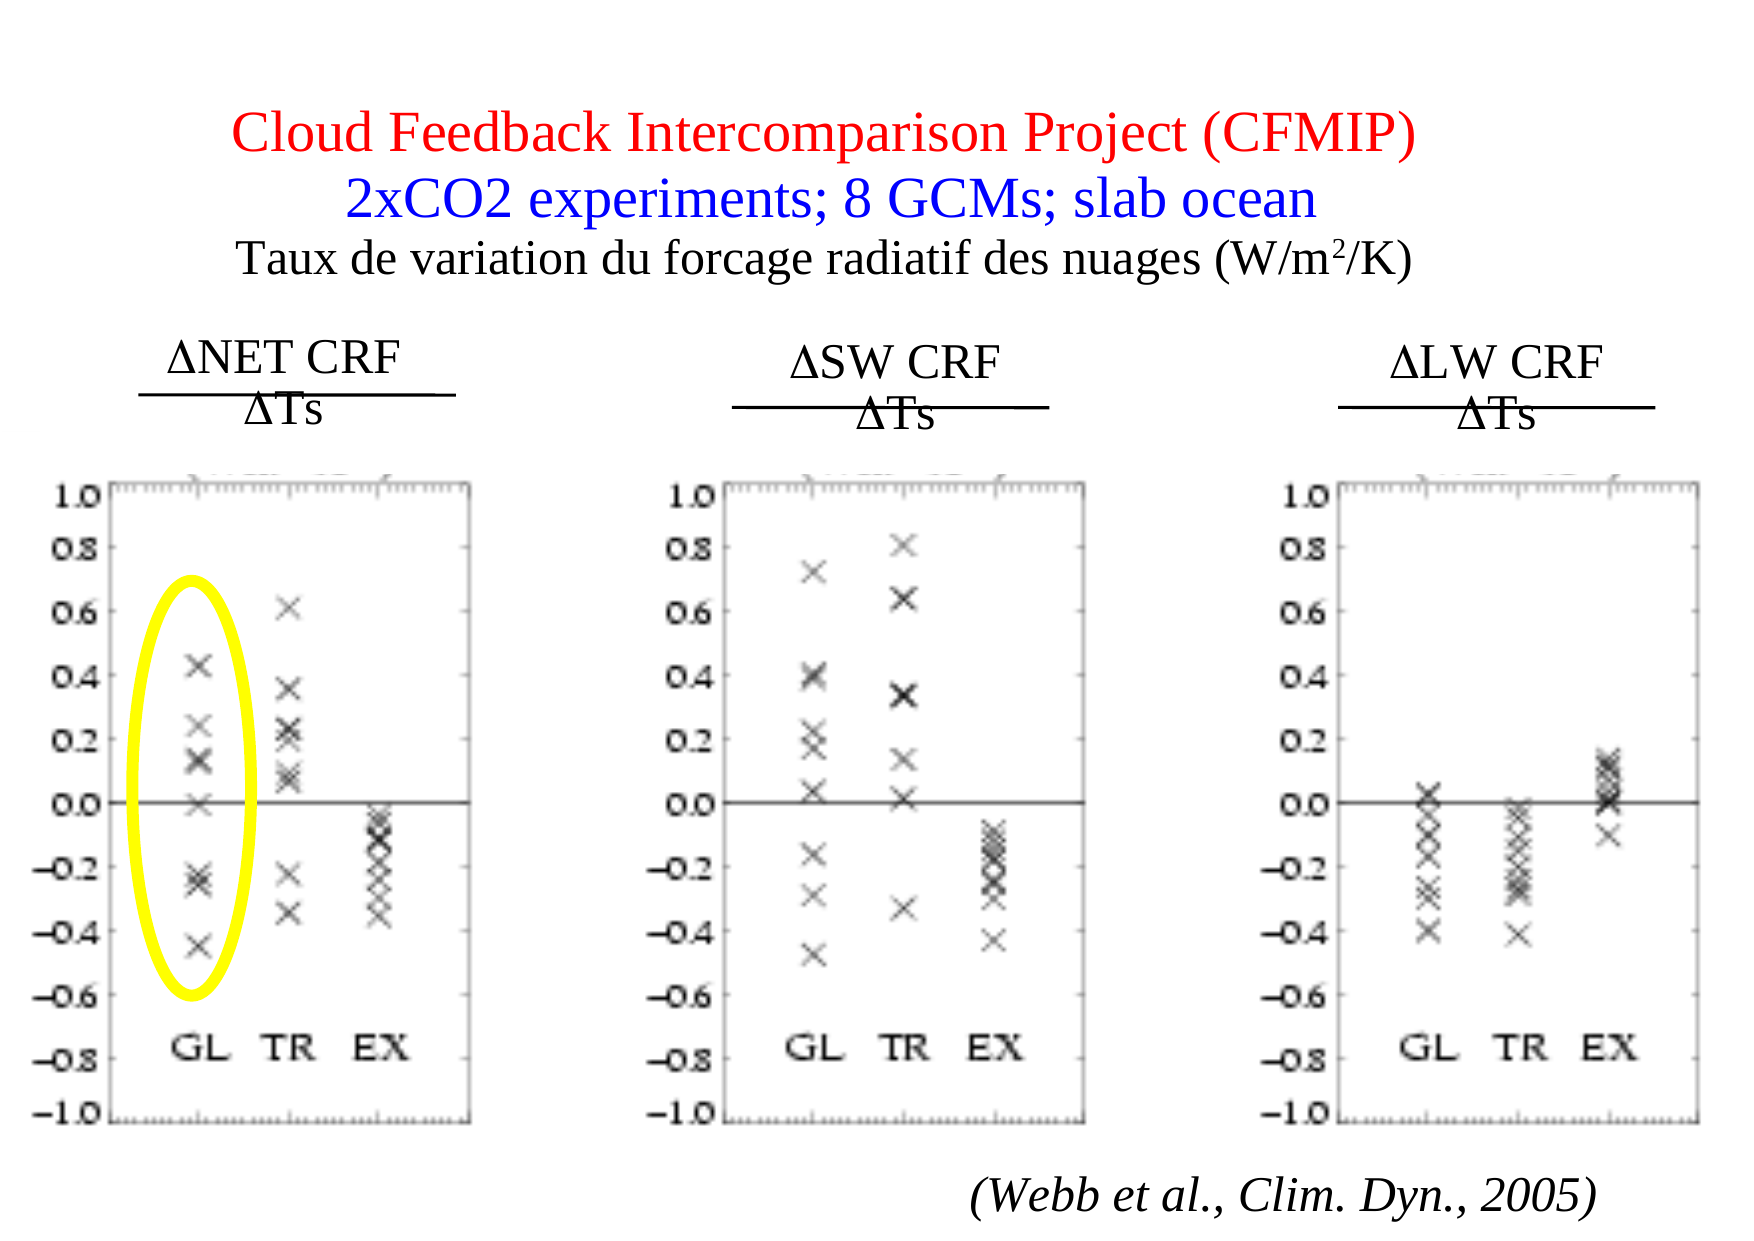

Cloud Feedback Intercomparison Project (CFMIP)
 2xCO2 experiments; 8 GCMs; slab ocean
Taux de variation du forcage radiatif des nuages (W/m2/K)
NET CRF
Ts
SW CRF
Ts
LW CRF
Ts
(Webb et al., Clim. Dyn., 2005)